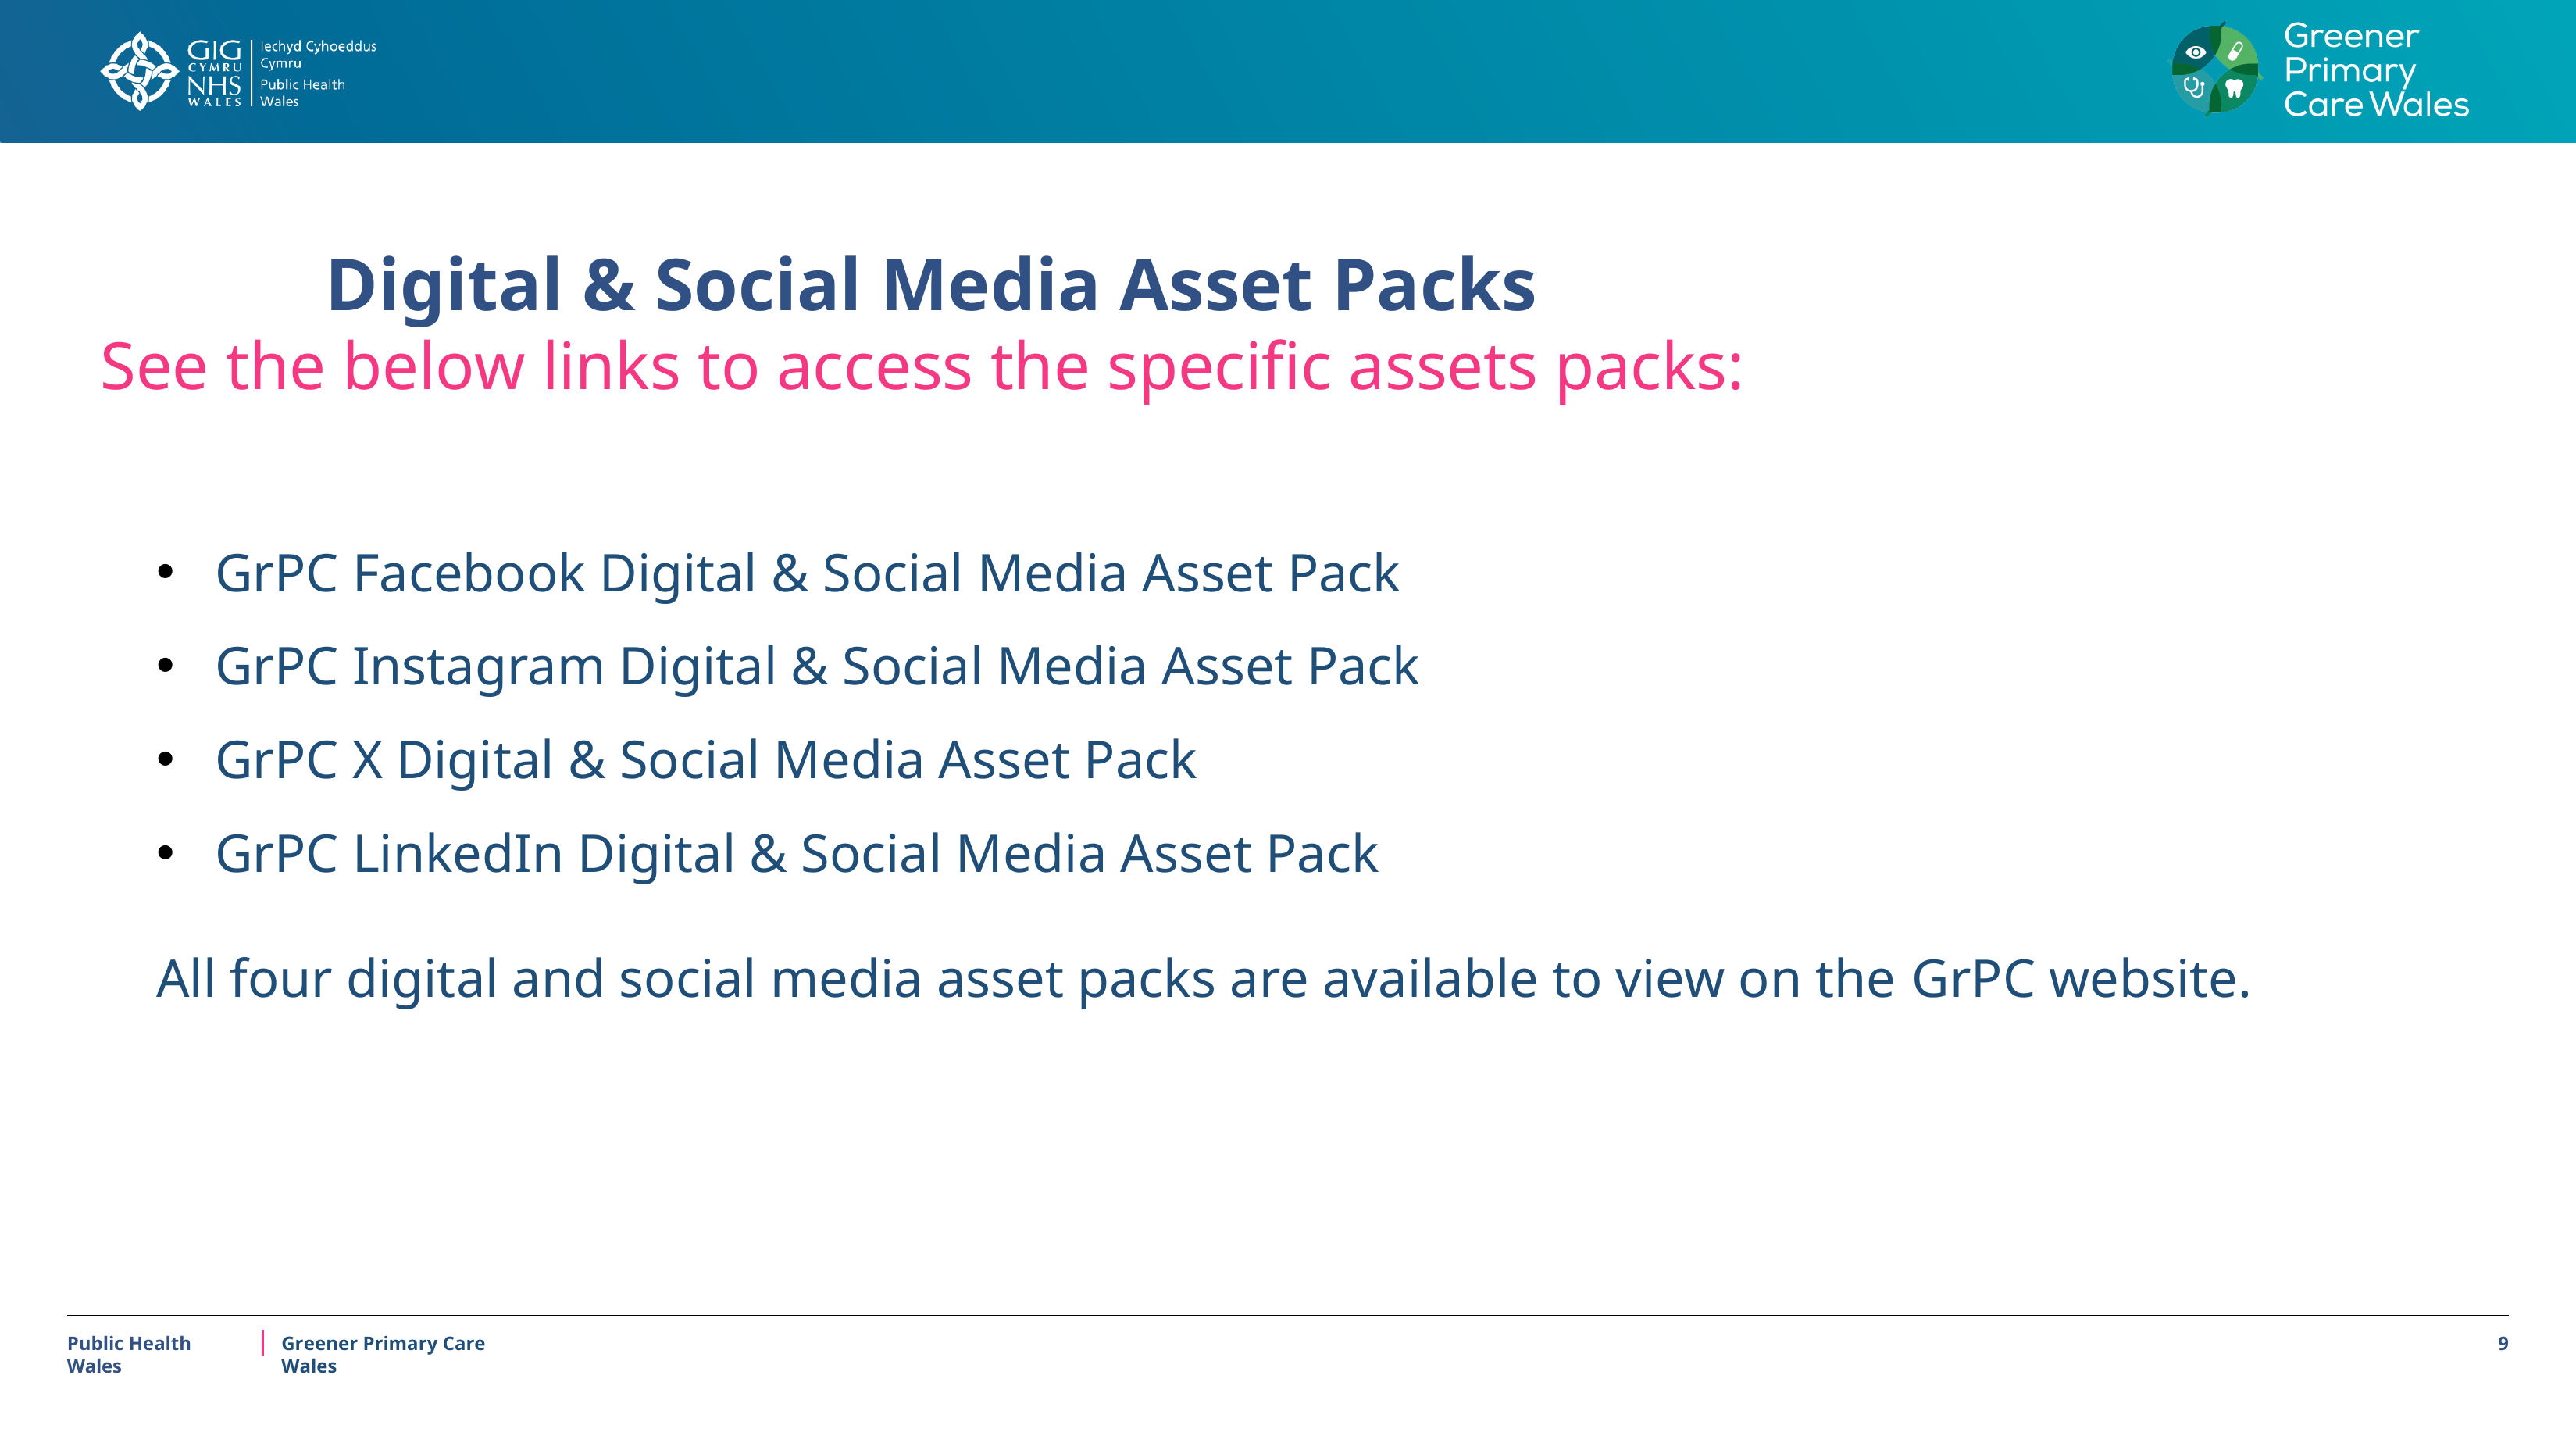

# Digital & Social Media Asset Packs See the below links to access the specific assets packs:
GrPC Facebook Digital & Social Media Asset Pack
GrPC Instagram Digital & Social Media Asset Pack
GrPC X Digital & Social Media Asset Pack
GrPC LinkedIn Digital & Social Media Asset Pack
All four digital and social media asset packs are available to view on the GrPC website.
Public Health Wales
Greener Primary Care Wales